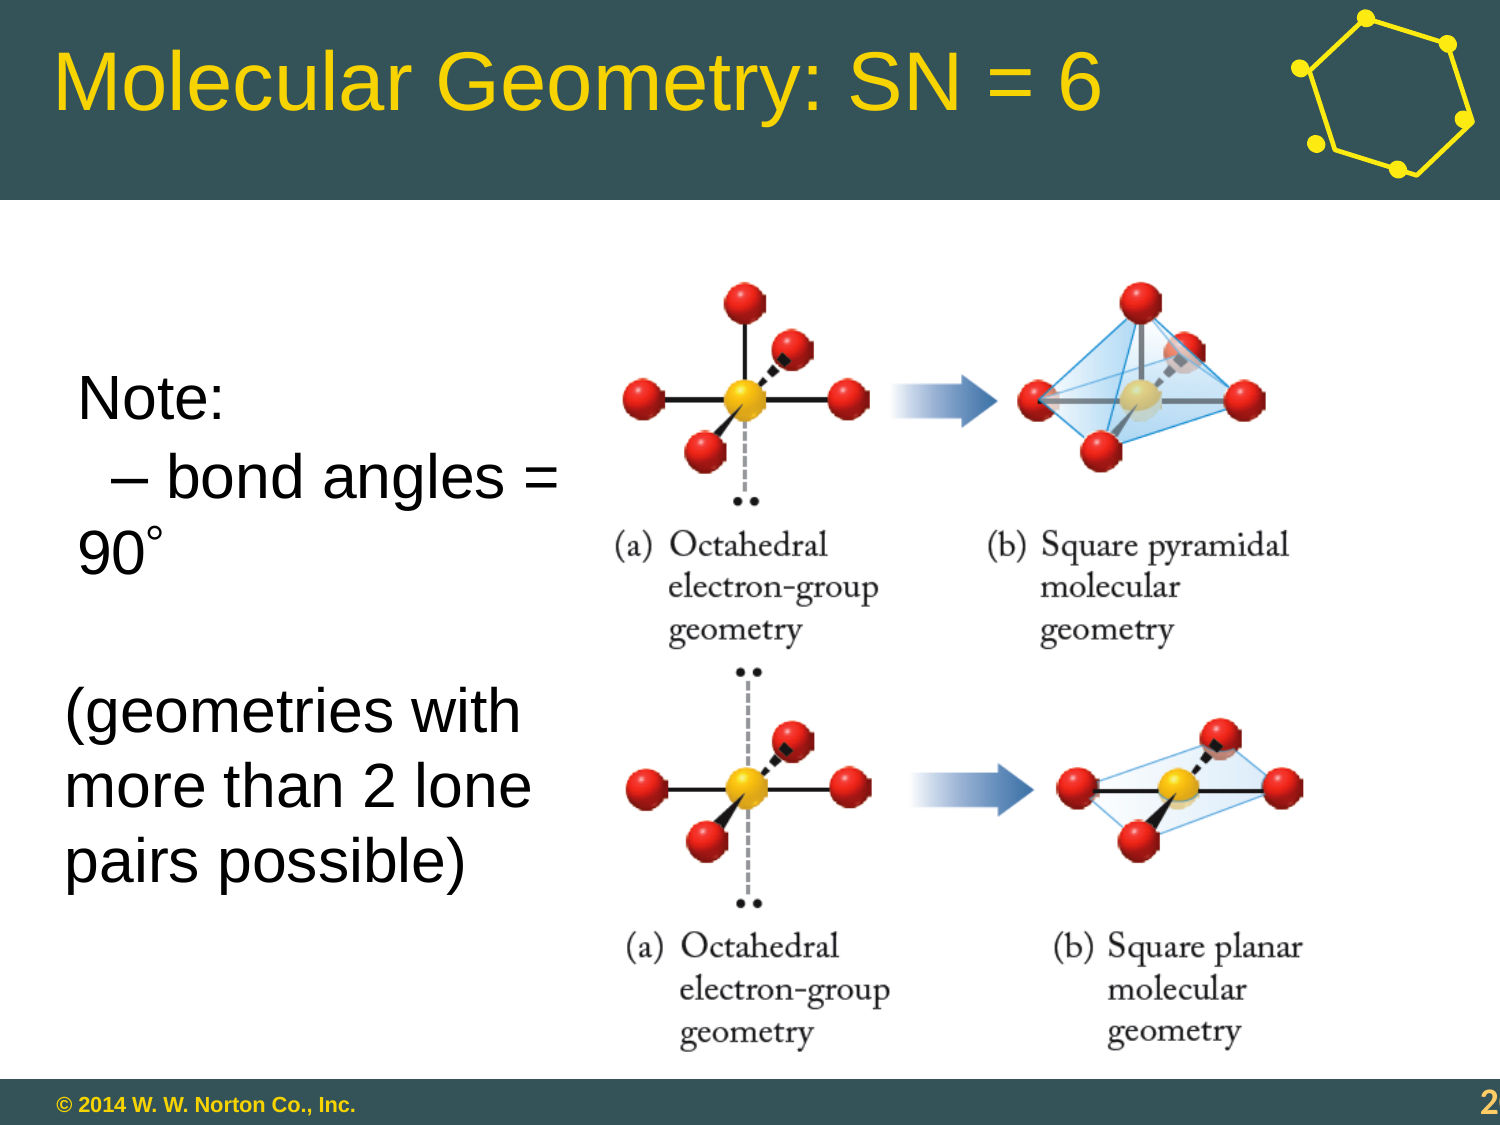

Molecular Geometry: SN = 6
Note:
 – bond angles = 90
(geometries with more than 2 lone pairs possible)